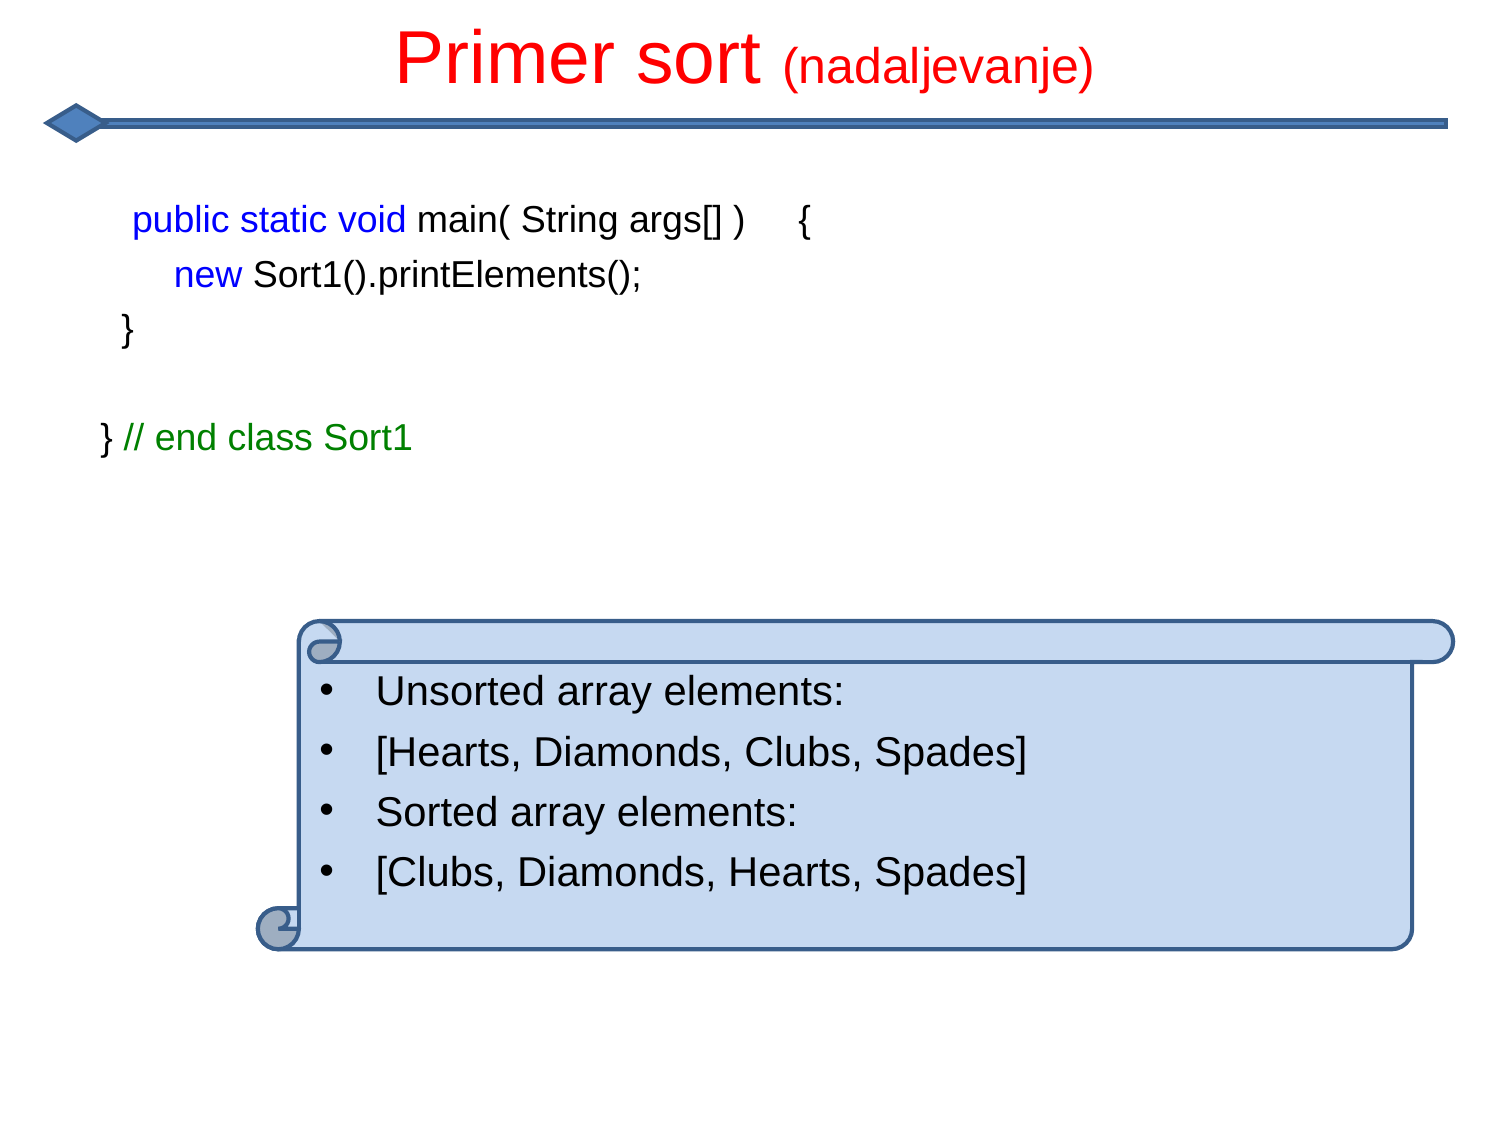

# Primer sort (nadaljevanje)
 public static void main( String args[] ) {
 new Sort1().printElements();
 }
 } // end class Sort1
Unsorted array elements:
[Hearts, Diamonds, Clubs, Spades]
Sorted array elements:
[Clubs, Diamonds, Hearts, Spades]